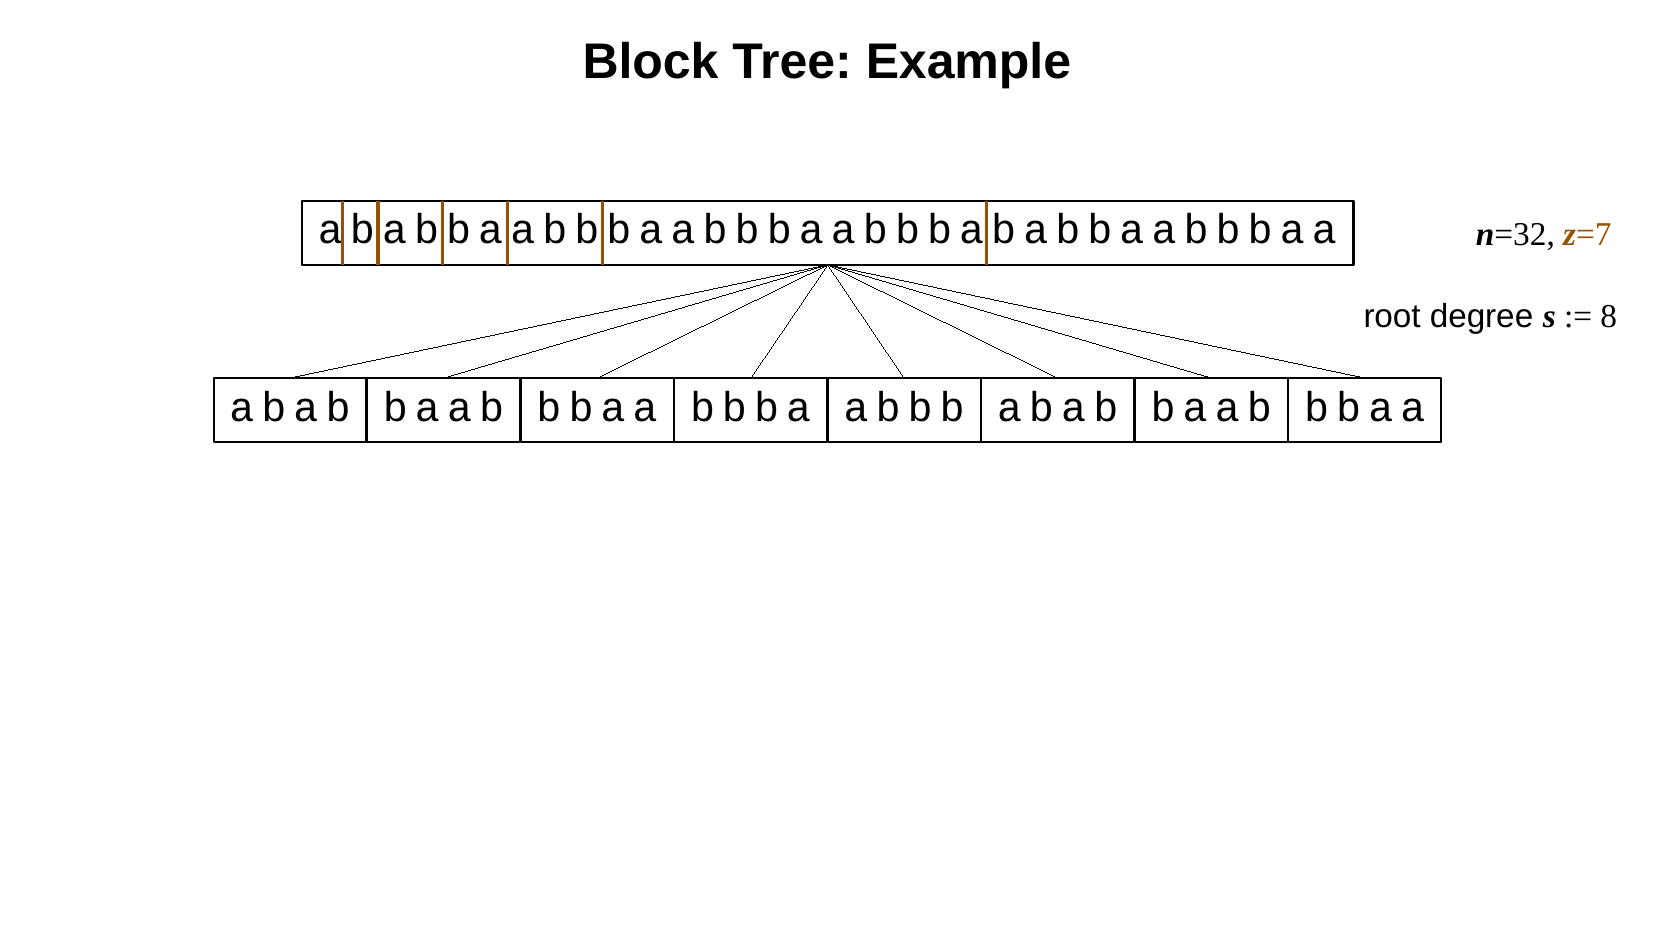

Block Tree: Example
ababbaabbbaabbbaabbbababbaabbbaa
n=32, z=7
root degree s := 8
abab
bbaa
abbb
baab
baab
bbba
abab
bbaa